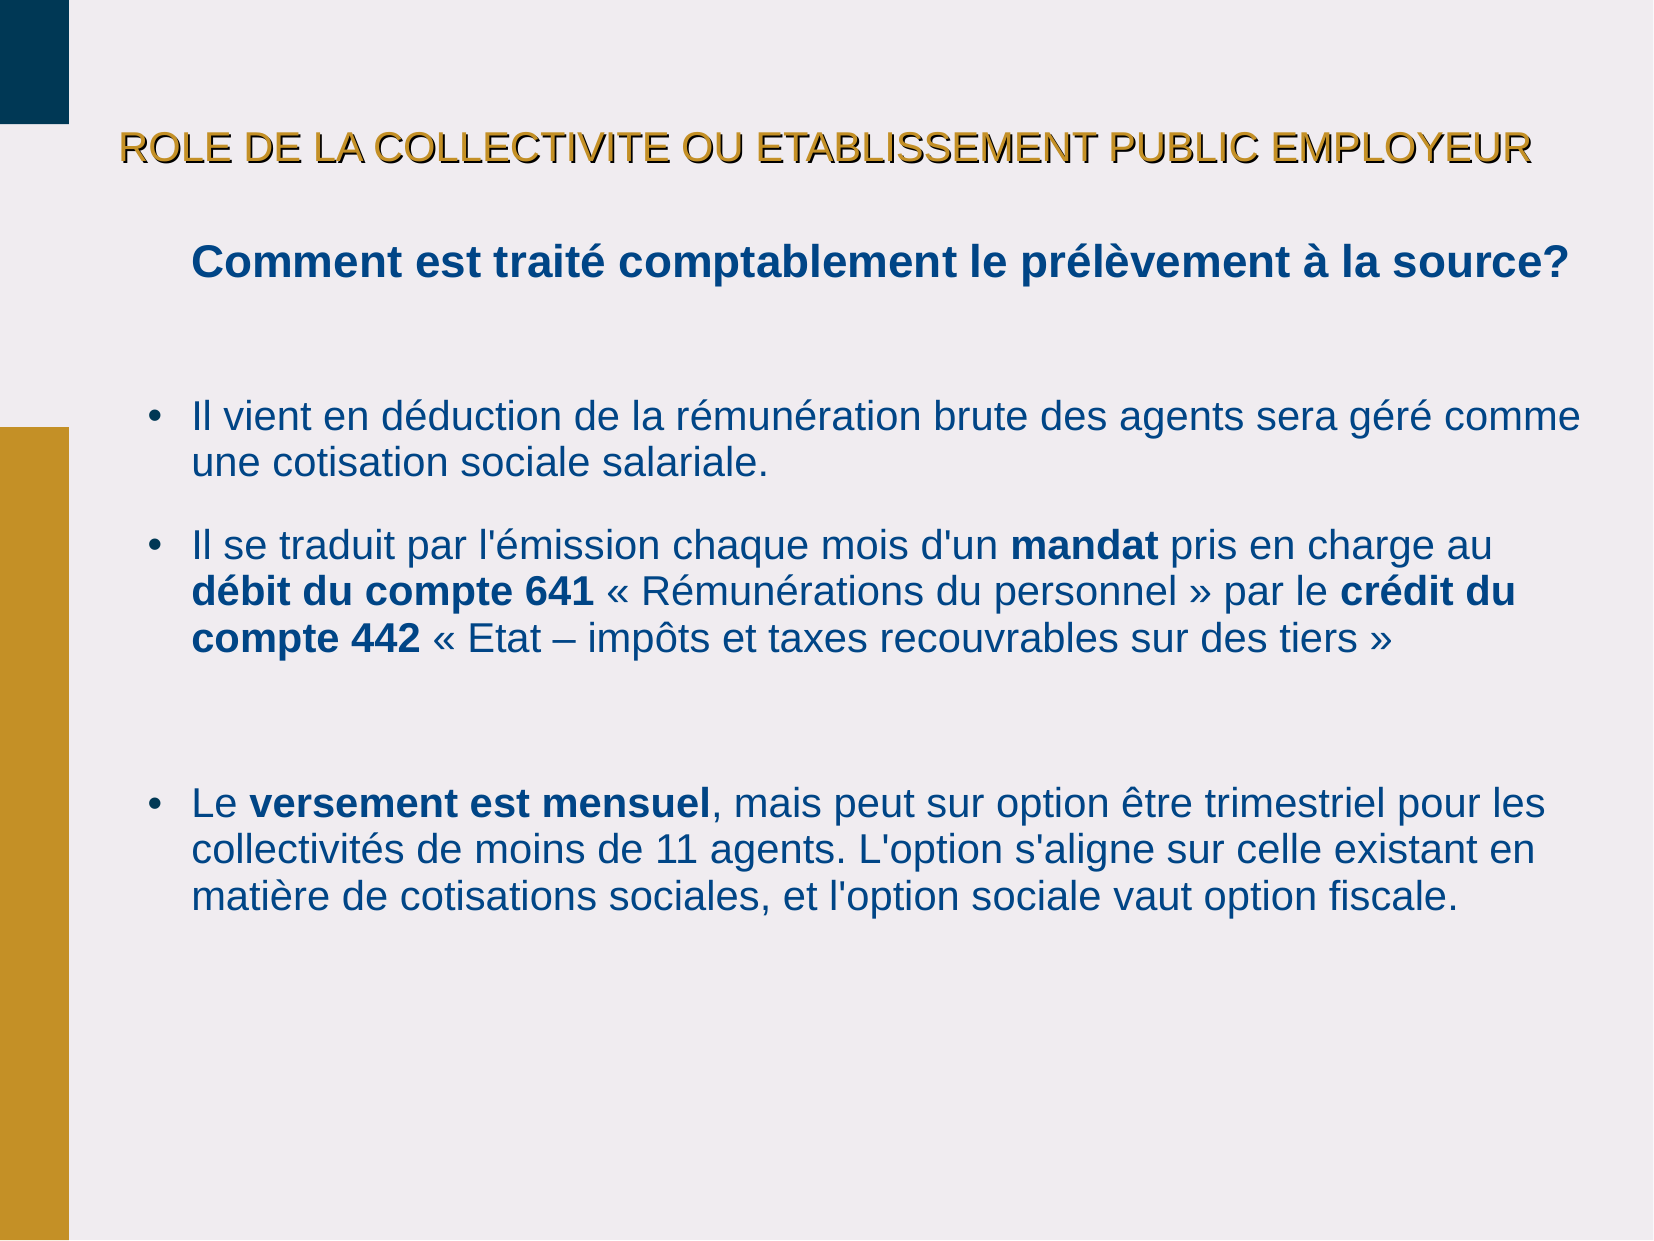

# ROLE DE LA COLLECTIVITE OU ETABLISSEMENT PUBLIC EMPLOYEUR
Comment est traité comptablement le prélèvement à la source?
Il vient en déduction de la rémunération brute des agents sera géré comme une cotisation sociale salariale.
Il se traduit par l'émission chaque mois d'un mandat pris en charge au débit du compte 641 « Rémunérations du personnel » par le crédit du compte 442 « Etat – impôts et taxes recouvrables sur des tiers »
Le versement est mensuel, mais peut sur option être trimestriel pour les collectivités de moins de 11 agents. L'option s'aligne sur celle existant en matière de cotisations sociales, et l'option sociale vaut option fiscale.